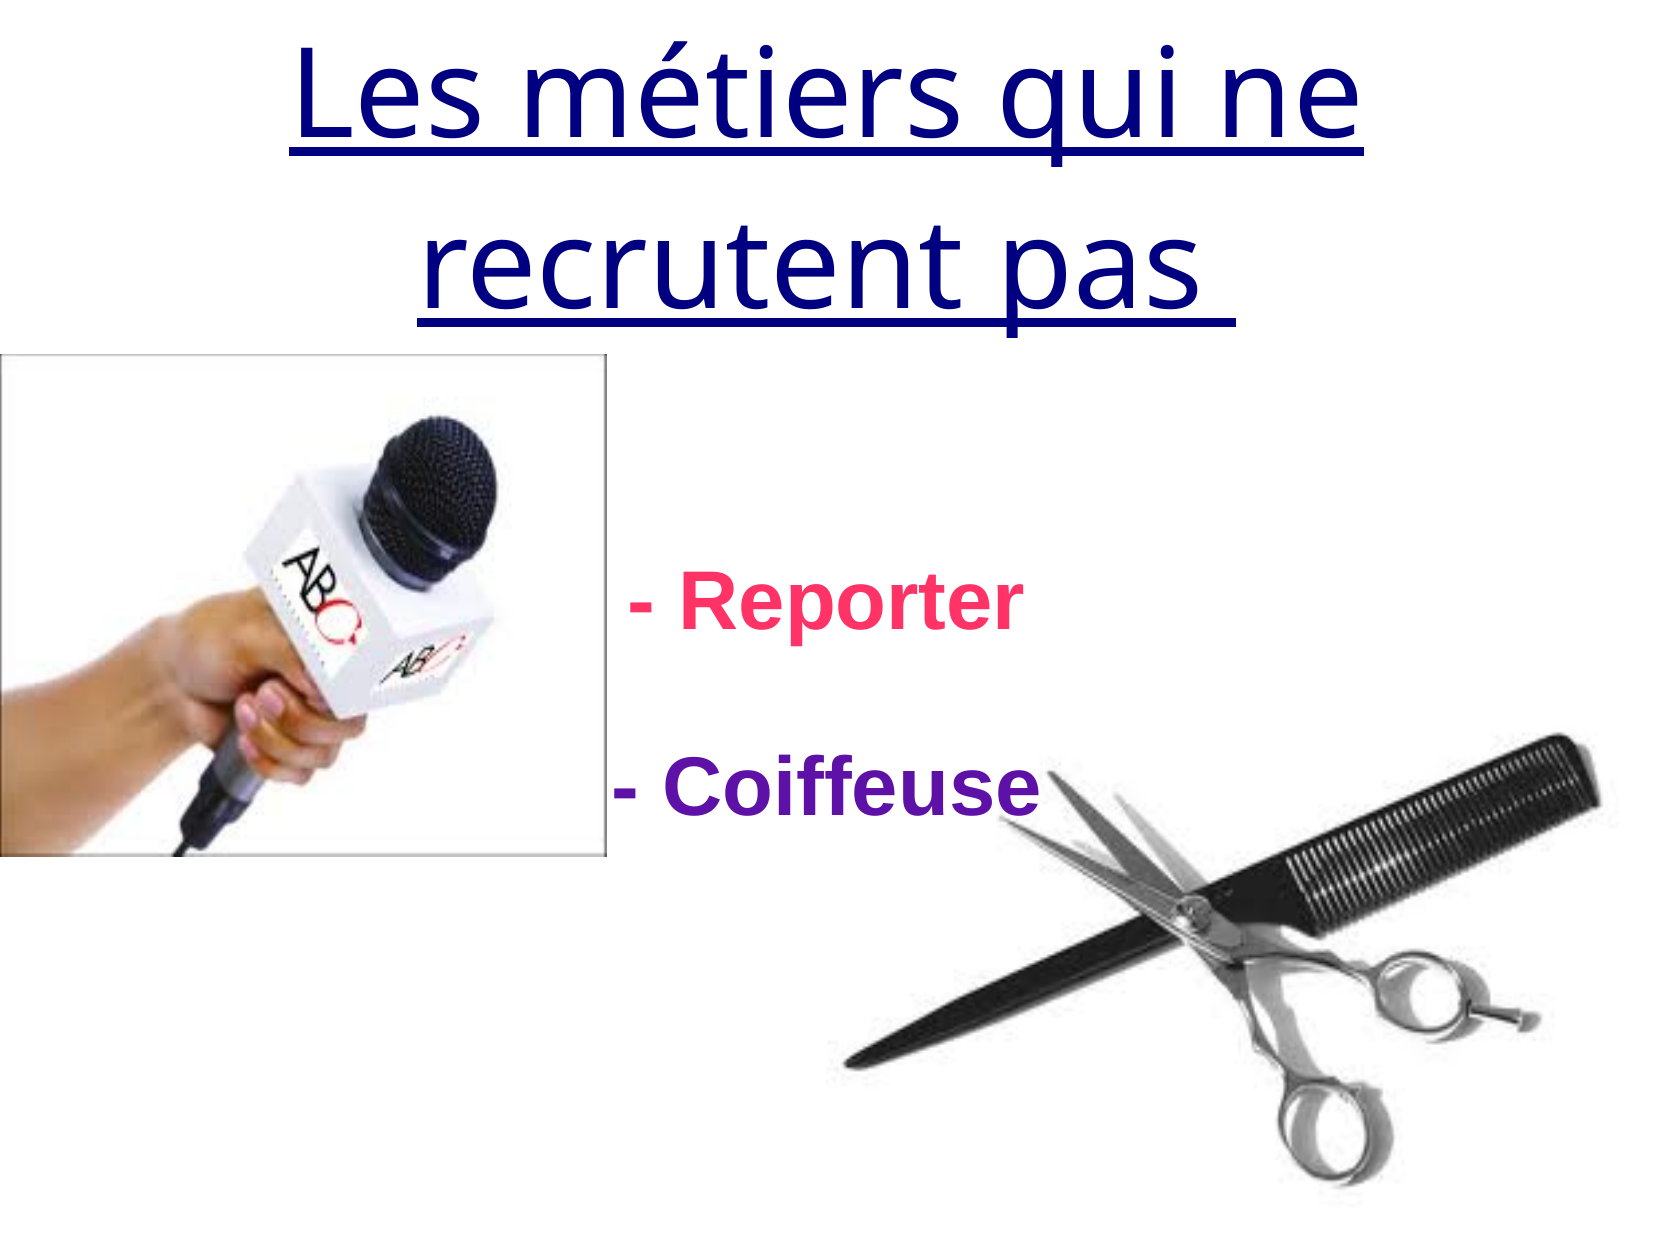

# Les métiers qui ne recrutent pas
- Reporter
- Coiffeuse